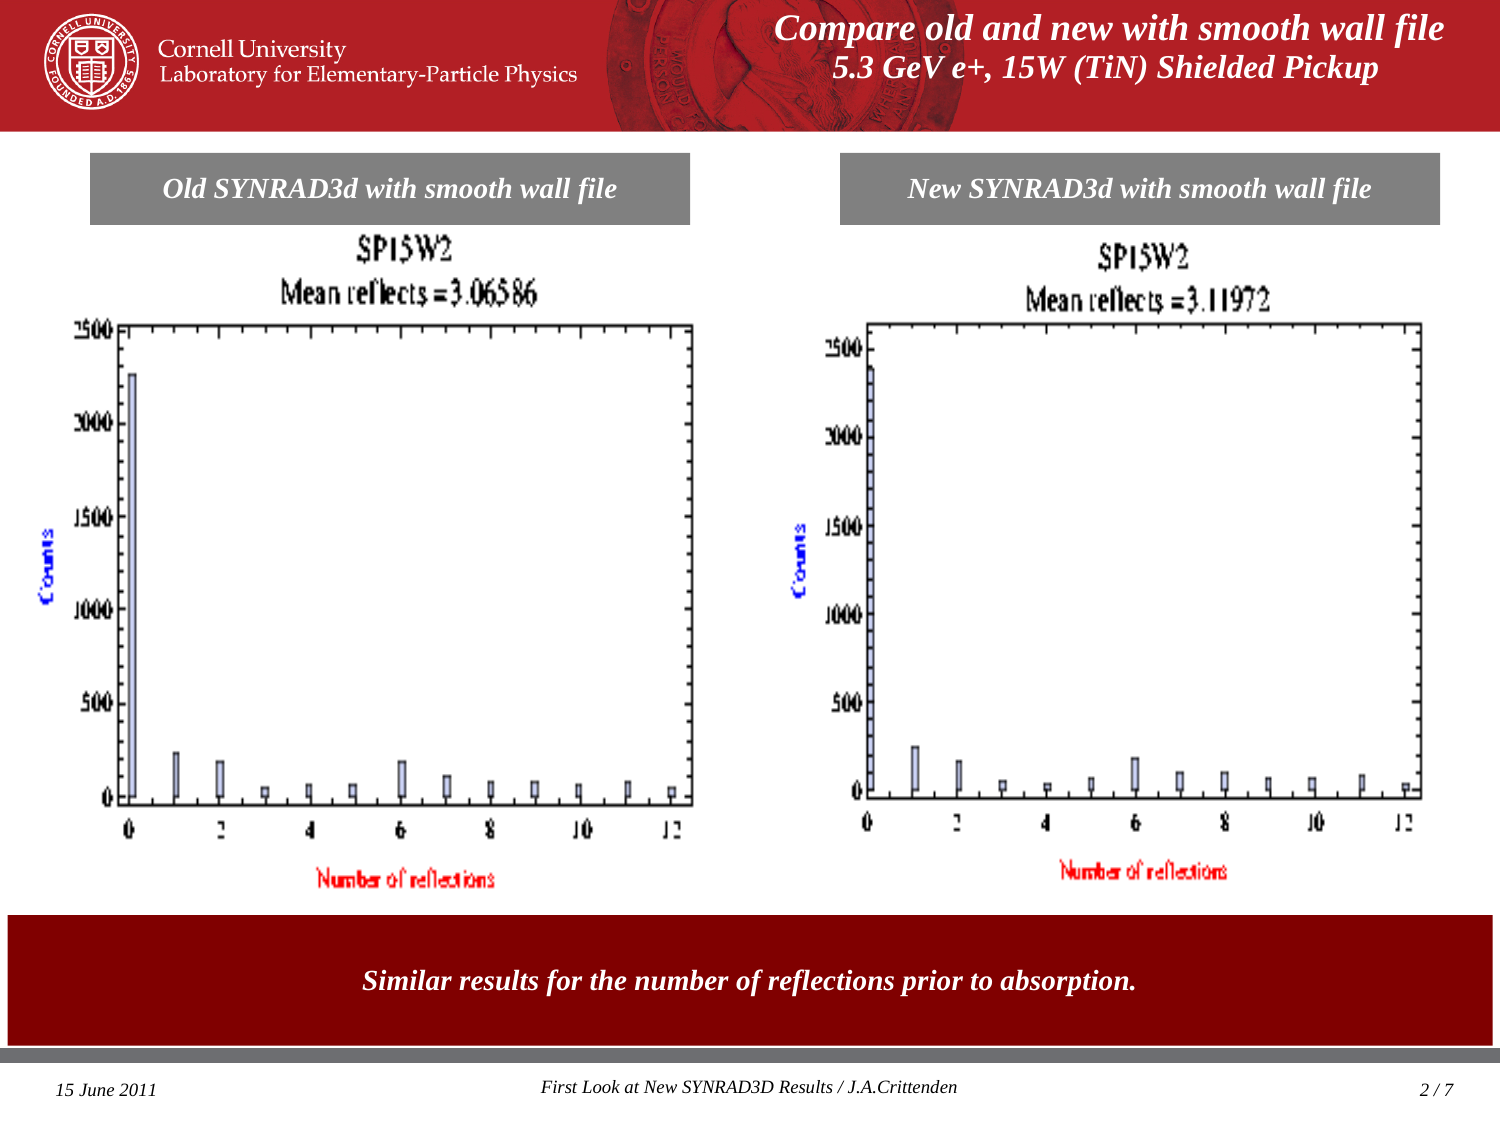

Compare old and new with smooth wall file
5.3 GeV e+, 15W (TiN) Shielded Pickup
Old SYNRAD3d with smooth wall file
New SYNRAD3d with smooth wall file
Similar results for the number of reflections prior to absorption.